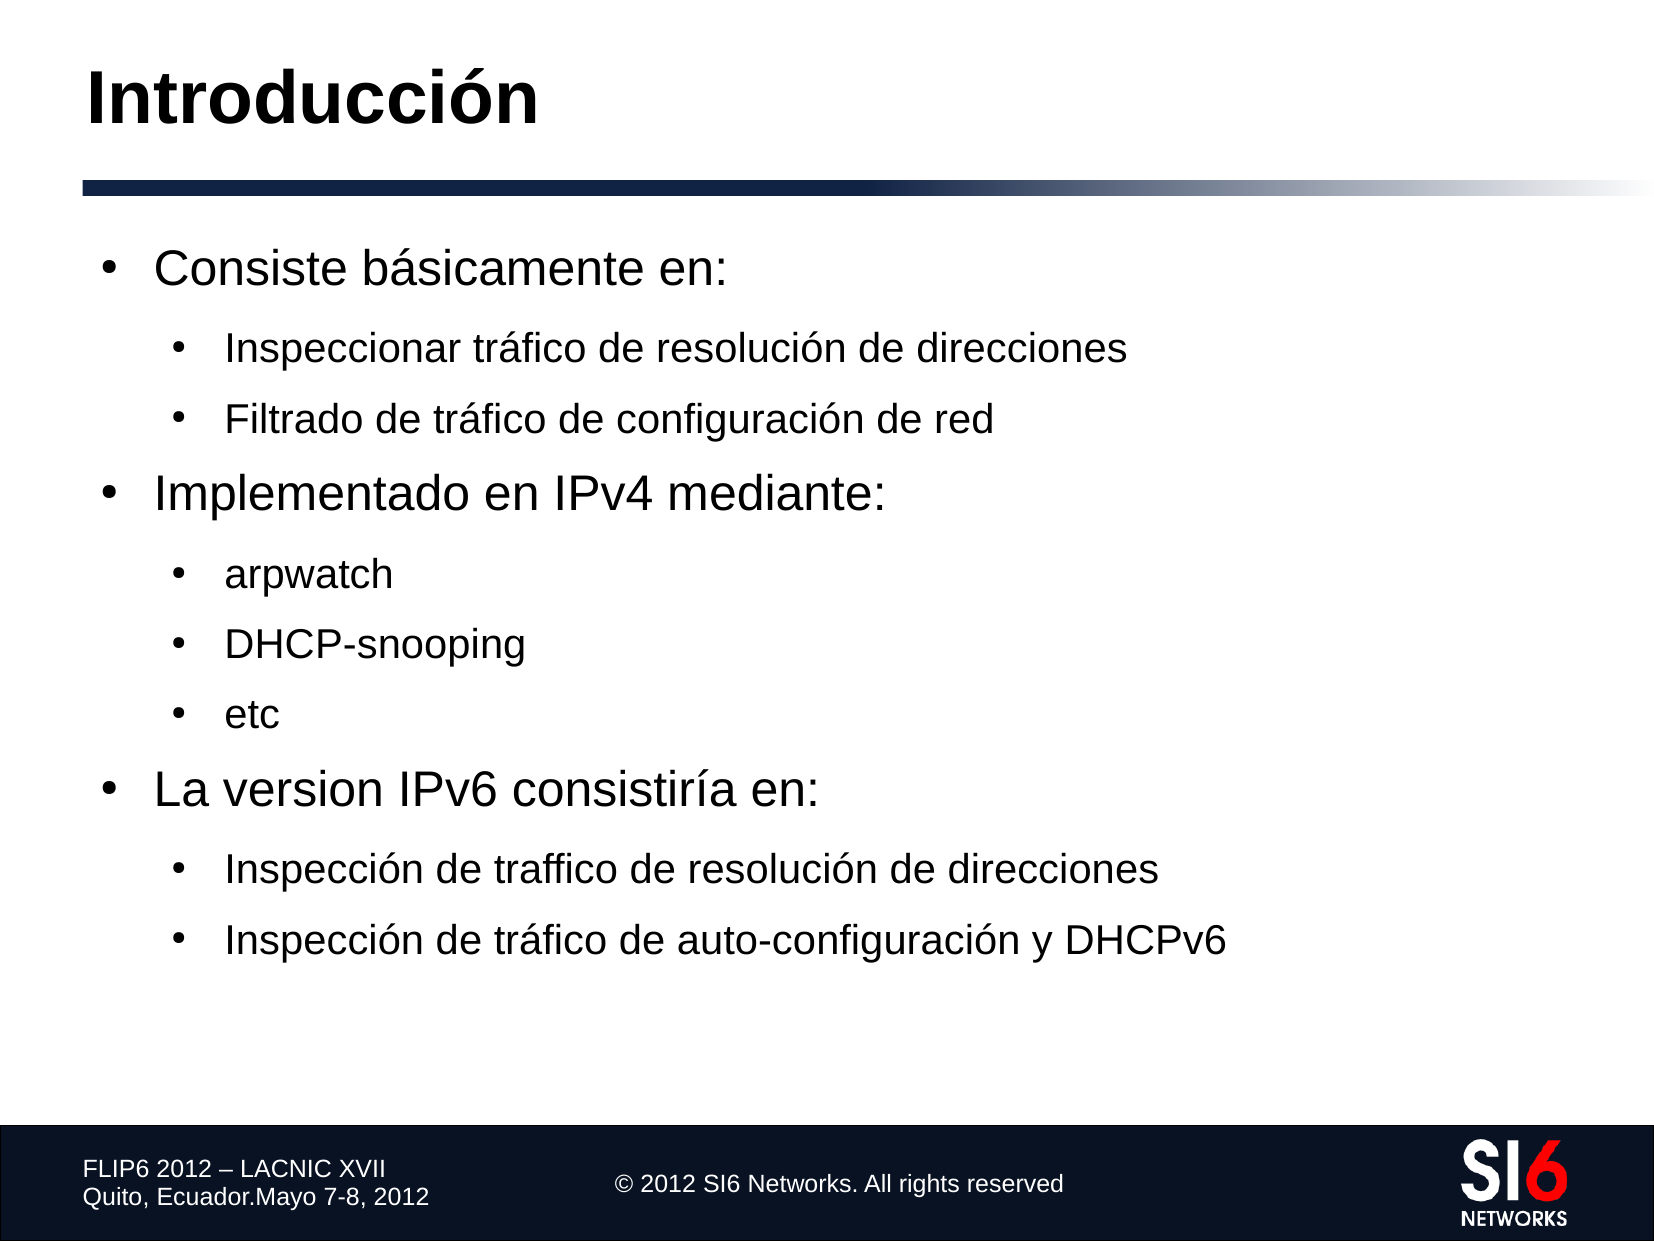

# Introducción
Consiste básicamente en:
Inspeccionar tráfico de resolución de direcciones
Filtrado de tráfico de configuración de red
Implementado en IPv4 mediante:
arpwatch
DHCP-snooping
etc
La version IPv6 consistiría en:
Inspección de traffico de resolución de direcciones
Inspección de tráfico de auto-configuración y DHCPv6